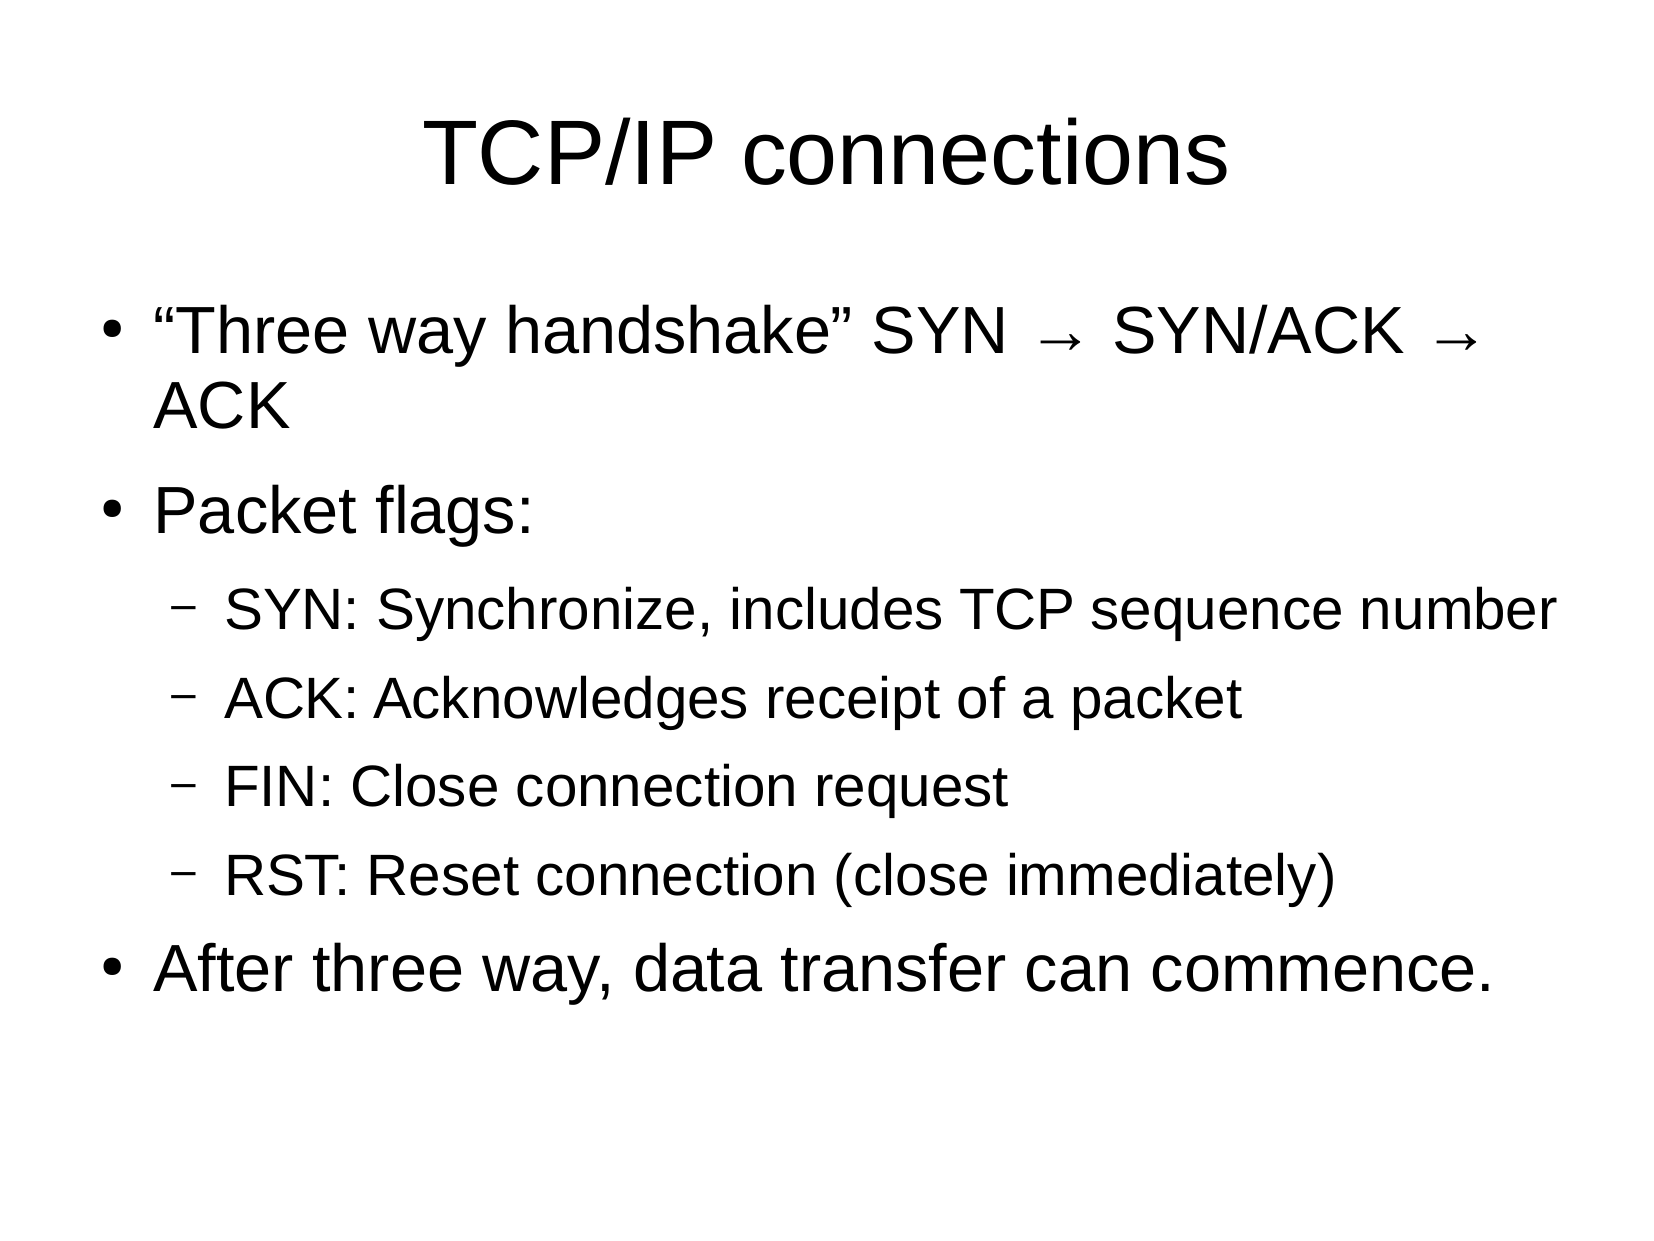

# TCP/IP connections
“Three way handshake” SYN → SYN/ACK → ACK
Packet flags:
SYN: Synchronize, includes TCP sequence number
ACK: Acknowledges receipt of a packet
FIN: Close connection request
RST: Reset connection (close immediately)
After three way, data transfer can commence.